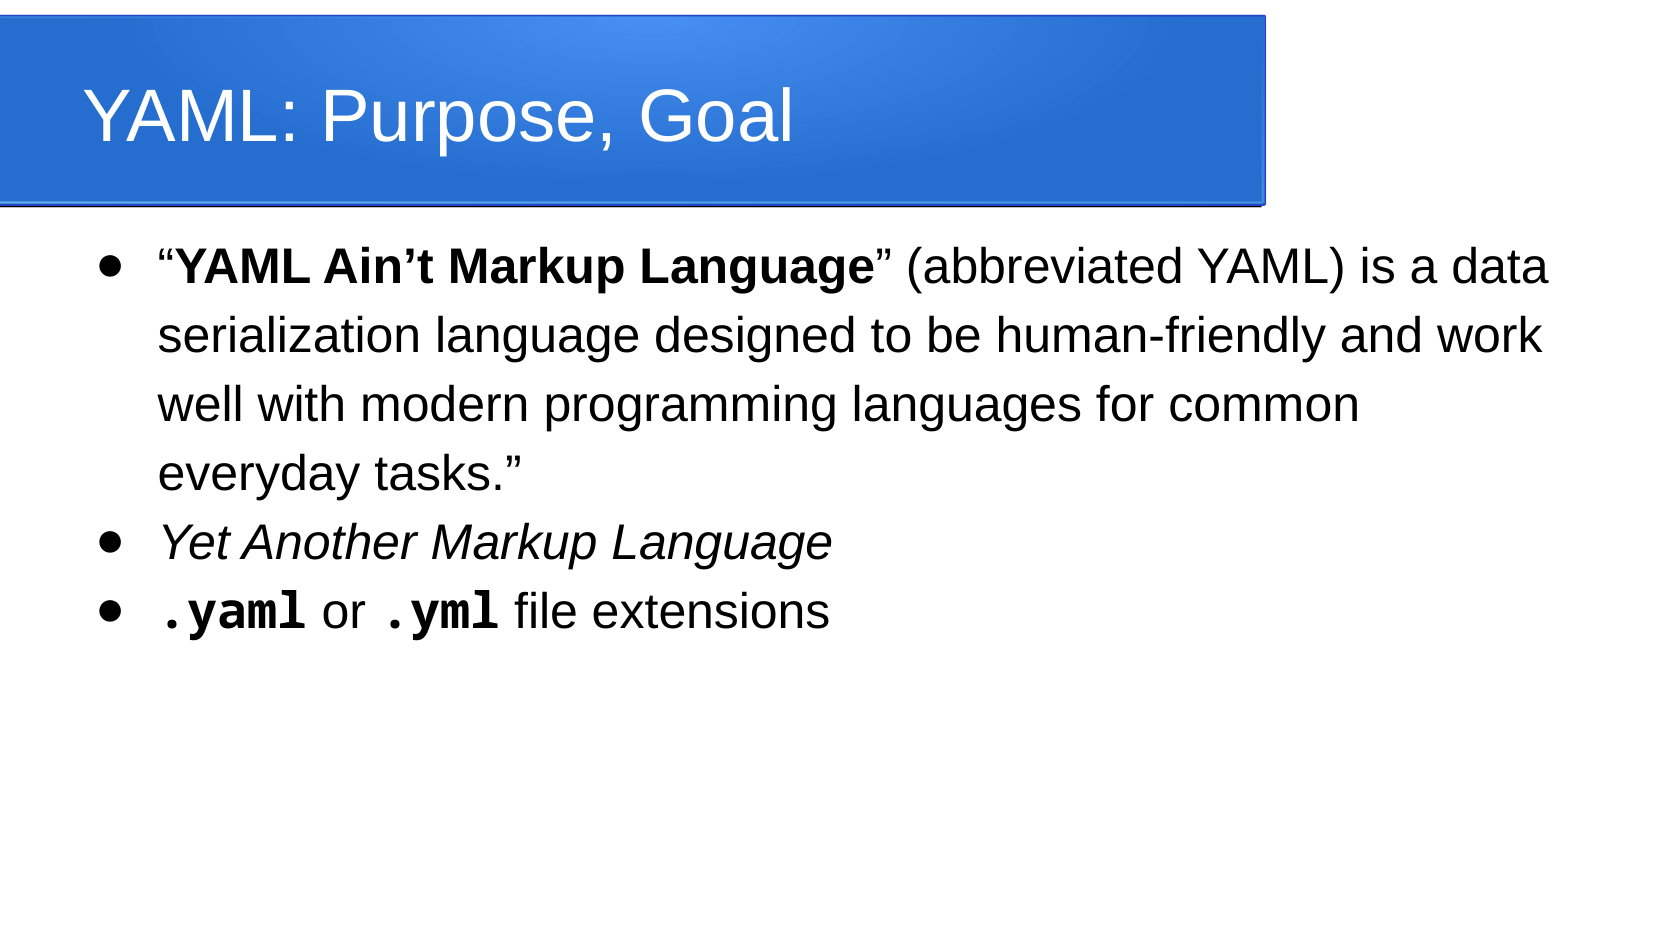

YAML: Purpose, Goal
“YAML Ain’t Markup Language” (abbreviated YAML) is a data serialization language designed to be human-friendly and work well with modern programming languages for common everyday tasks.”
Yet Another Markup Language
.yaml or .yml file extensions